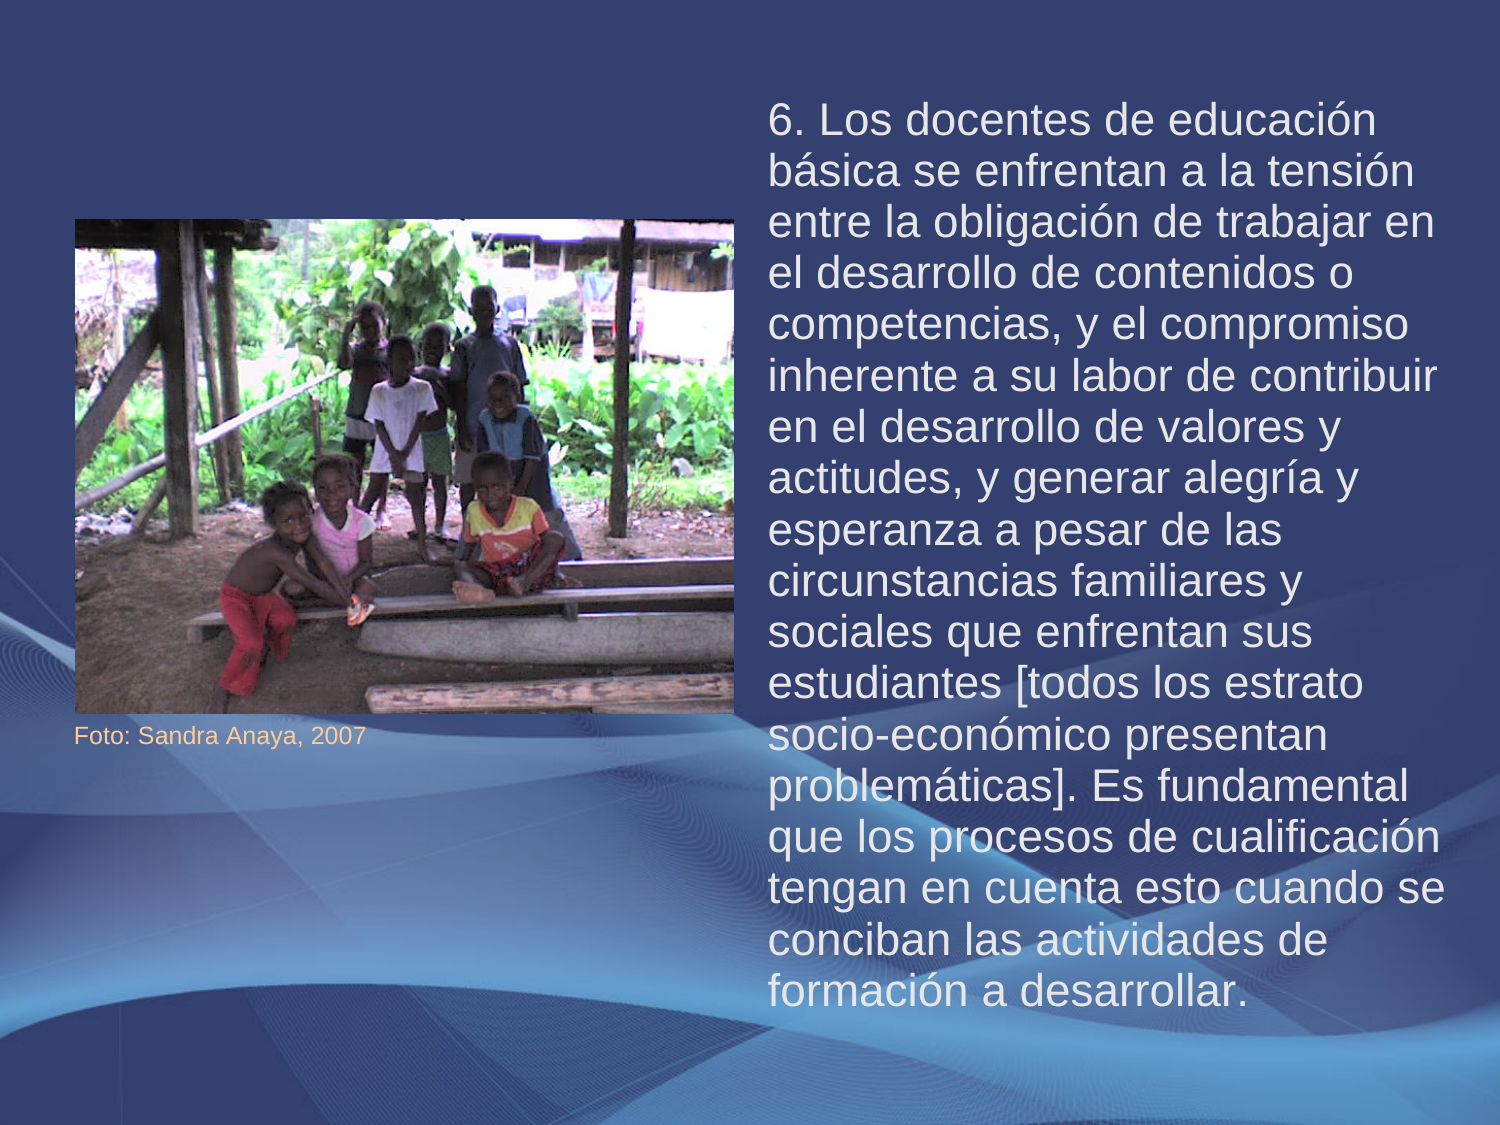

# 6. Los docentes de educación básica se enfrentan a la tensión entre la obligación de trabajar en el desarrollo de contenidos o competencias, y el compromiso inherente a su labor de contribuir en el desarrollo de valores y actitudes, y generar alegría y esperanza a pesar de las circunstancias familiares y sociales que enfrentan sus estudiantes [todos los estrato socio-económico presentan problemáticas]. Es fundamental que los procesos de cualificación tengan en cuenta esto cuando se conciban las actividades de formación a desarrollar.
Foto: Sandra Anaya, 2007